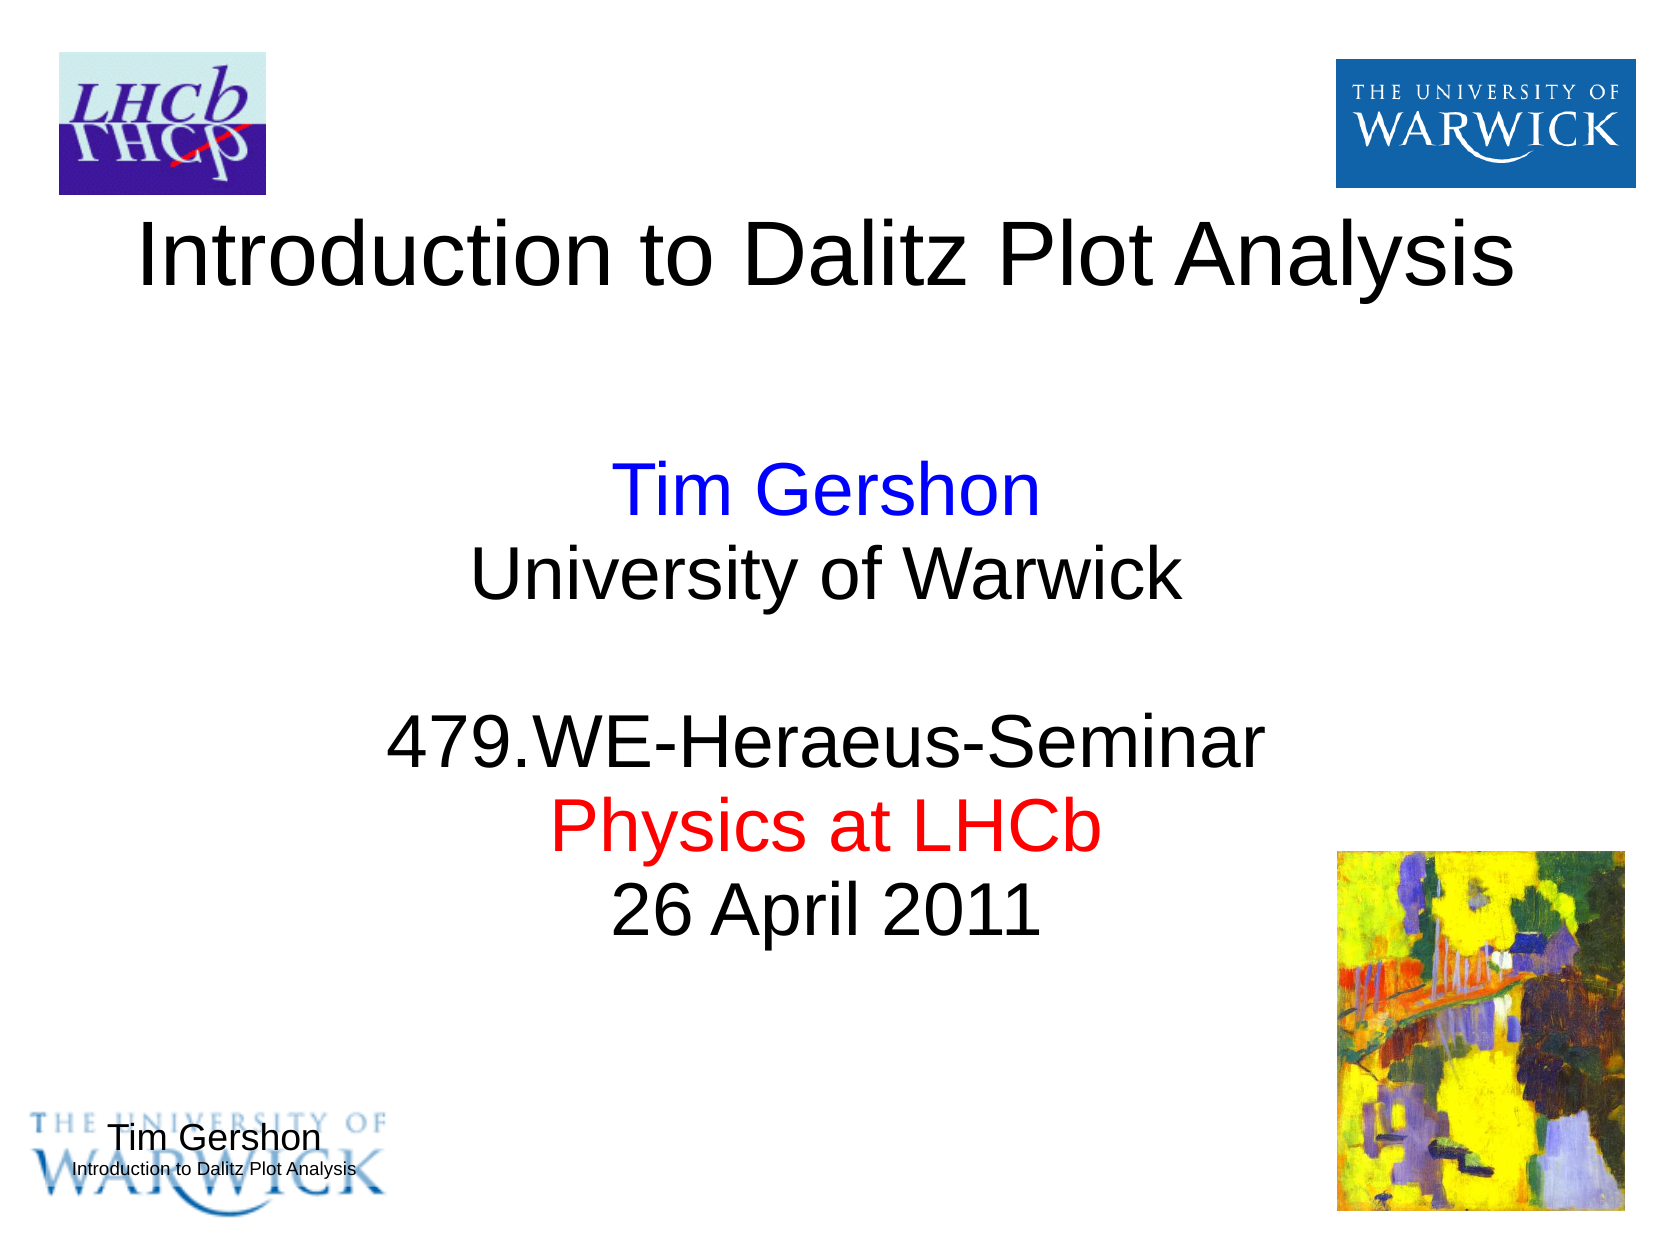

# Introduction to Dalitz Plot Analysis
Tim Gershon
University of Warwick
479.WE-Heraeus-Seminar
Physics at LHCb
26 April 2011
Tim Gershon
Introduction to Dalitz Plot Analysis